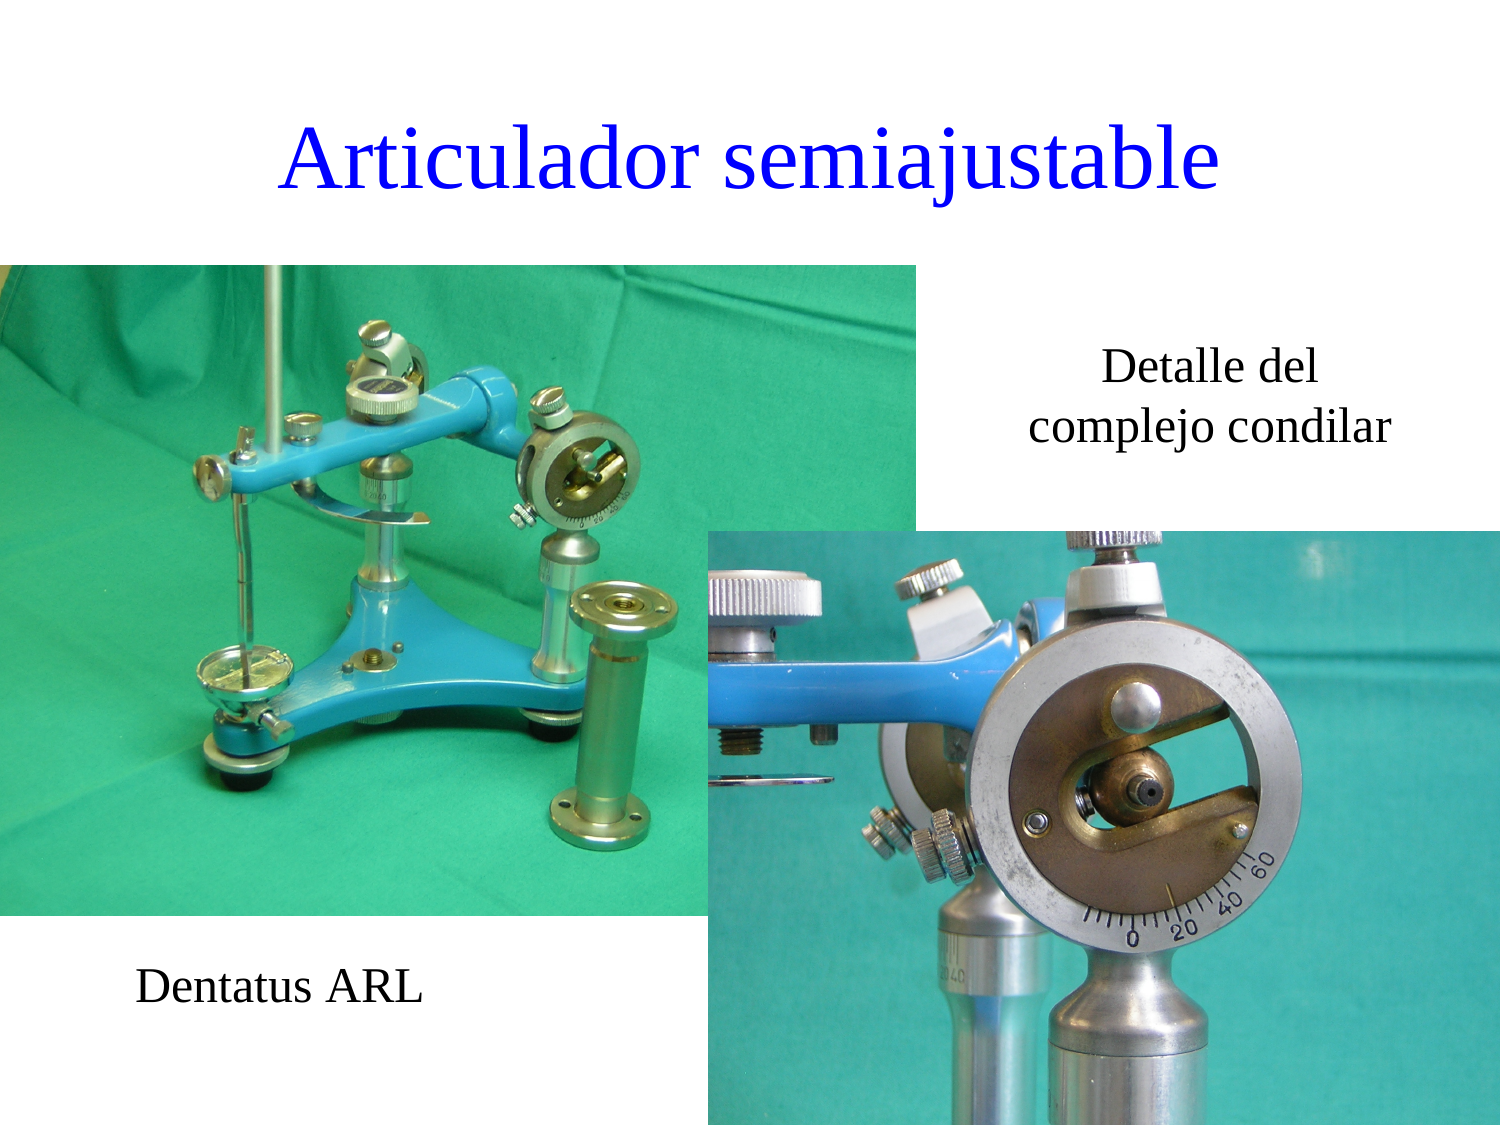

# Articulador semiajustable
Detalle del complejo condilar
Dentatus ARL